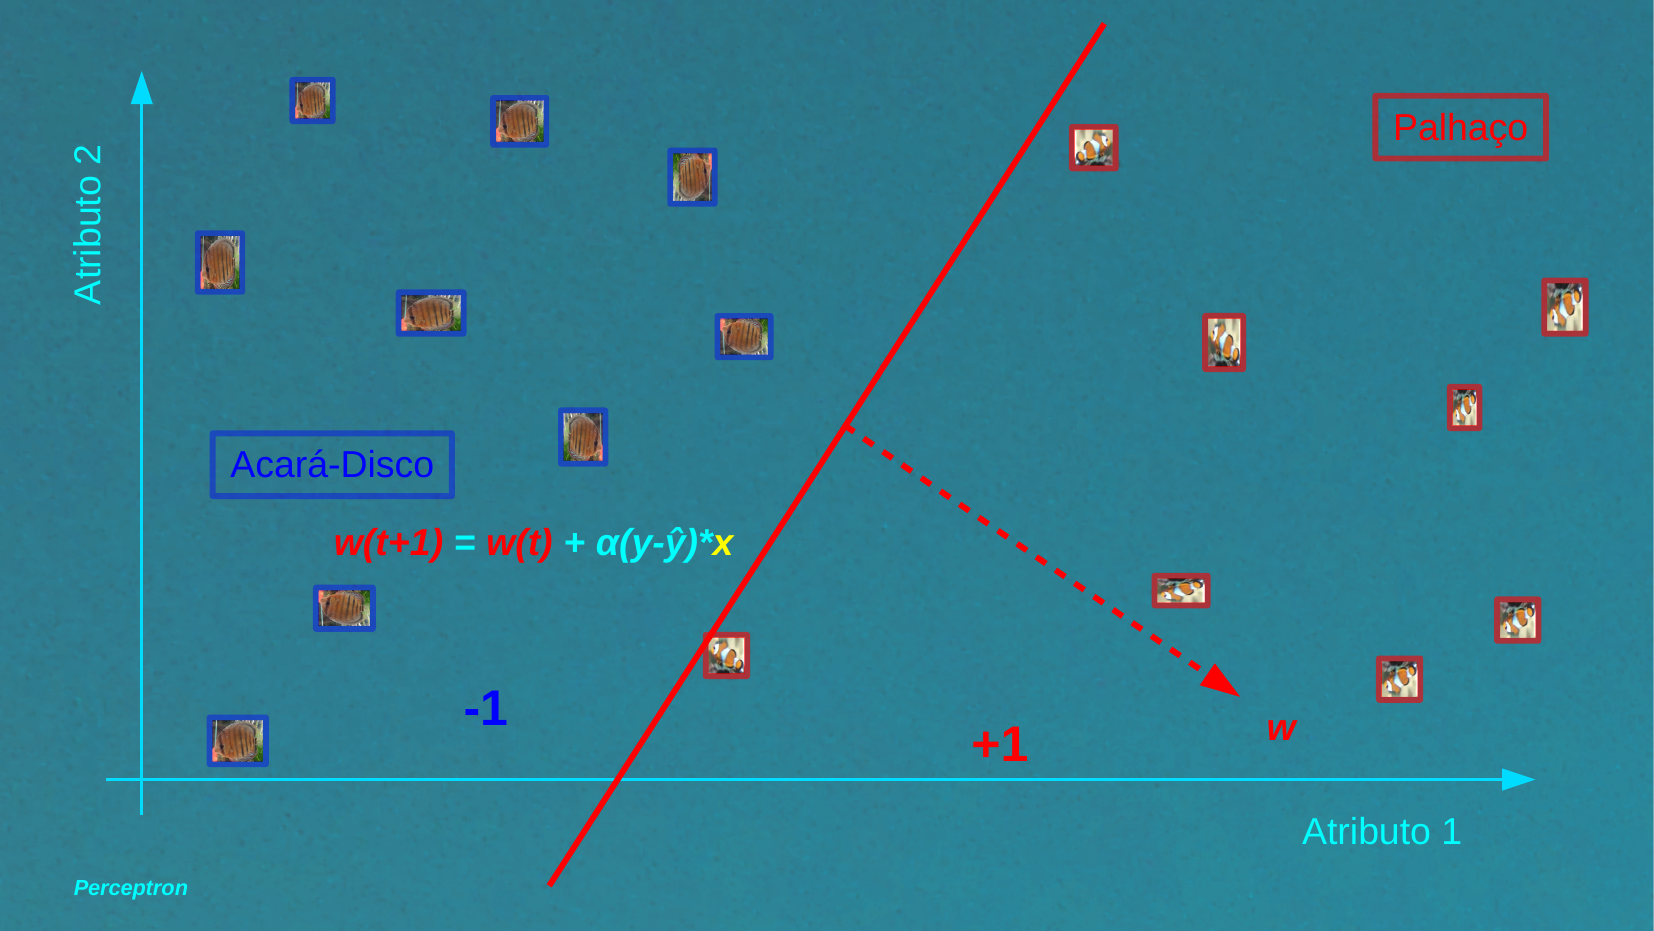

Palhaço
Atributo 2
Acará-Disco
w(t+1) = w(t) + α(y-ŷ)*x
-1
w
+1
Atributo 1